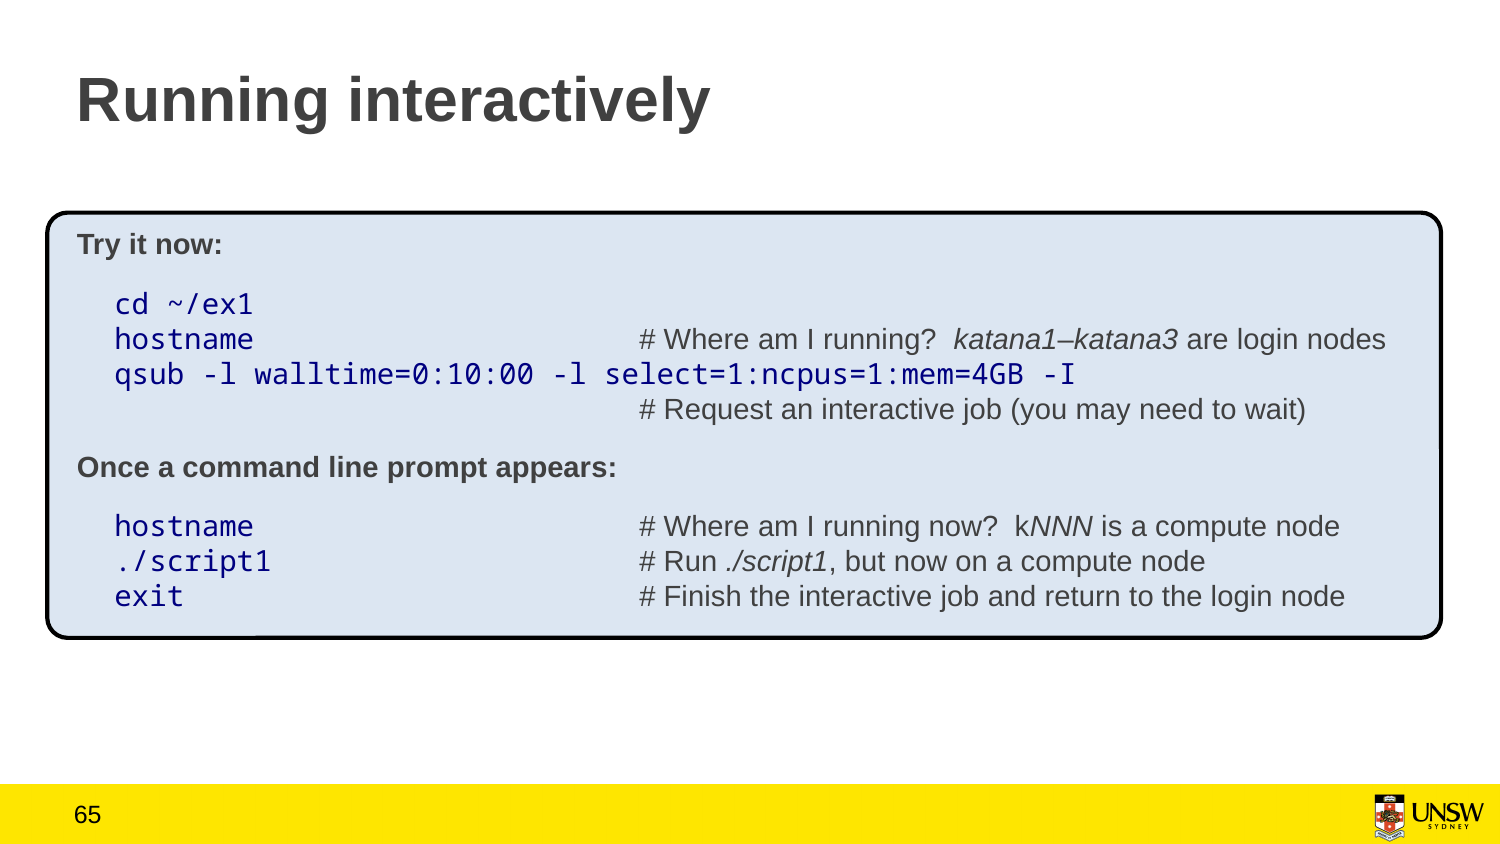

# Running interactively
Try it now:
cd ~/ex1
hostname						# Where am I running? katana1–katana3 are login nodes
qsub -l walltime=0:10:00 -l select=1:ncpus=1:mem=4GB -I
							# Request an interactive job (you may need to wait)
Once a command line prompt appears:
hostname						# Where am I running now? kNNN is a compute node
./script1					# Run ./script1, but now on a compute node
exit							# Finish the interactive job and return to the login node